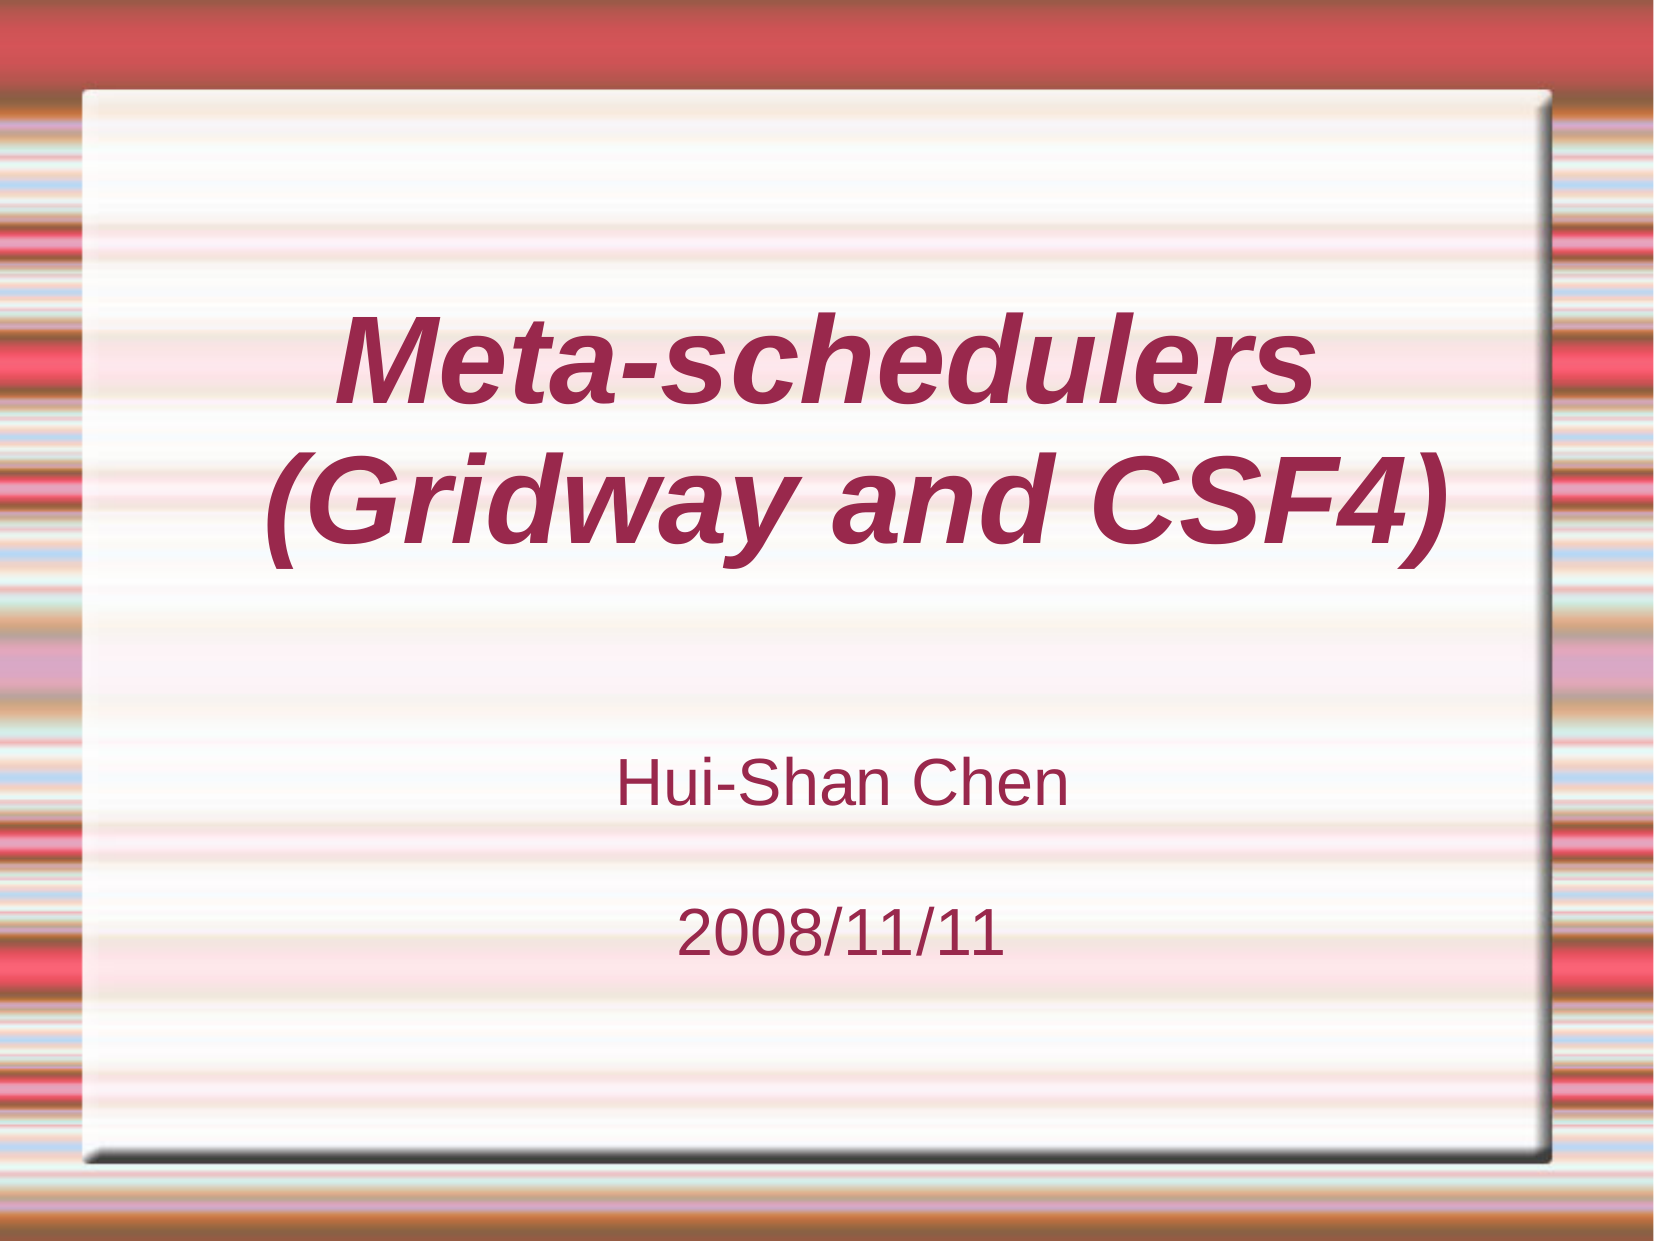

# Meta-schedulers (Gridway and CSF4)
Hui-Shan Chen
2008/11/11